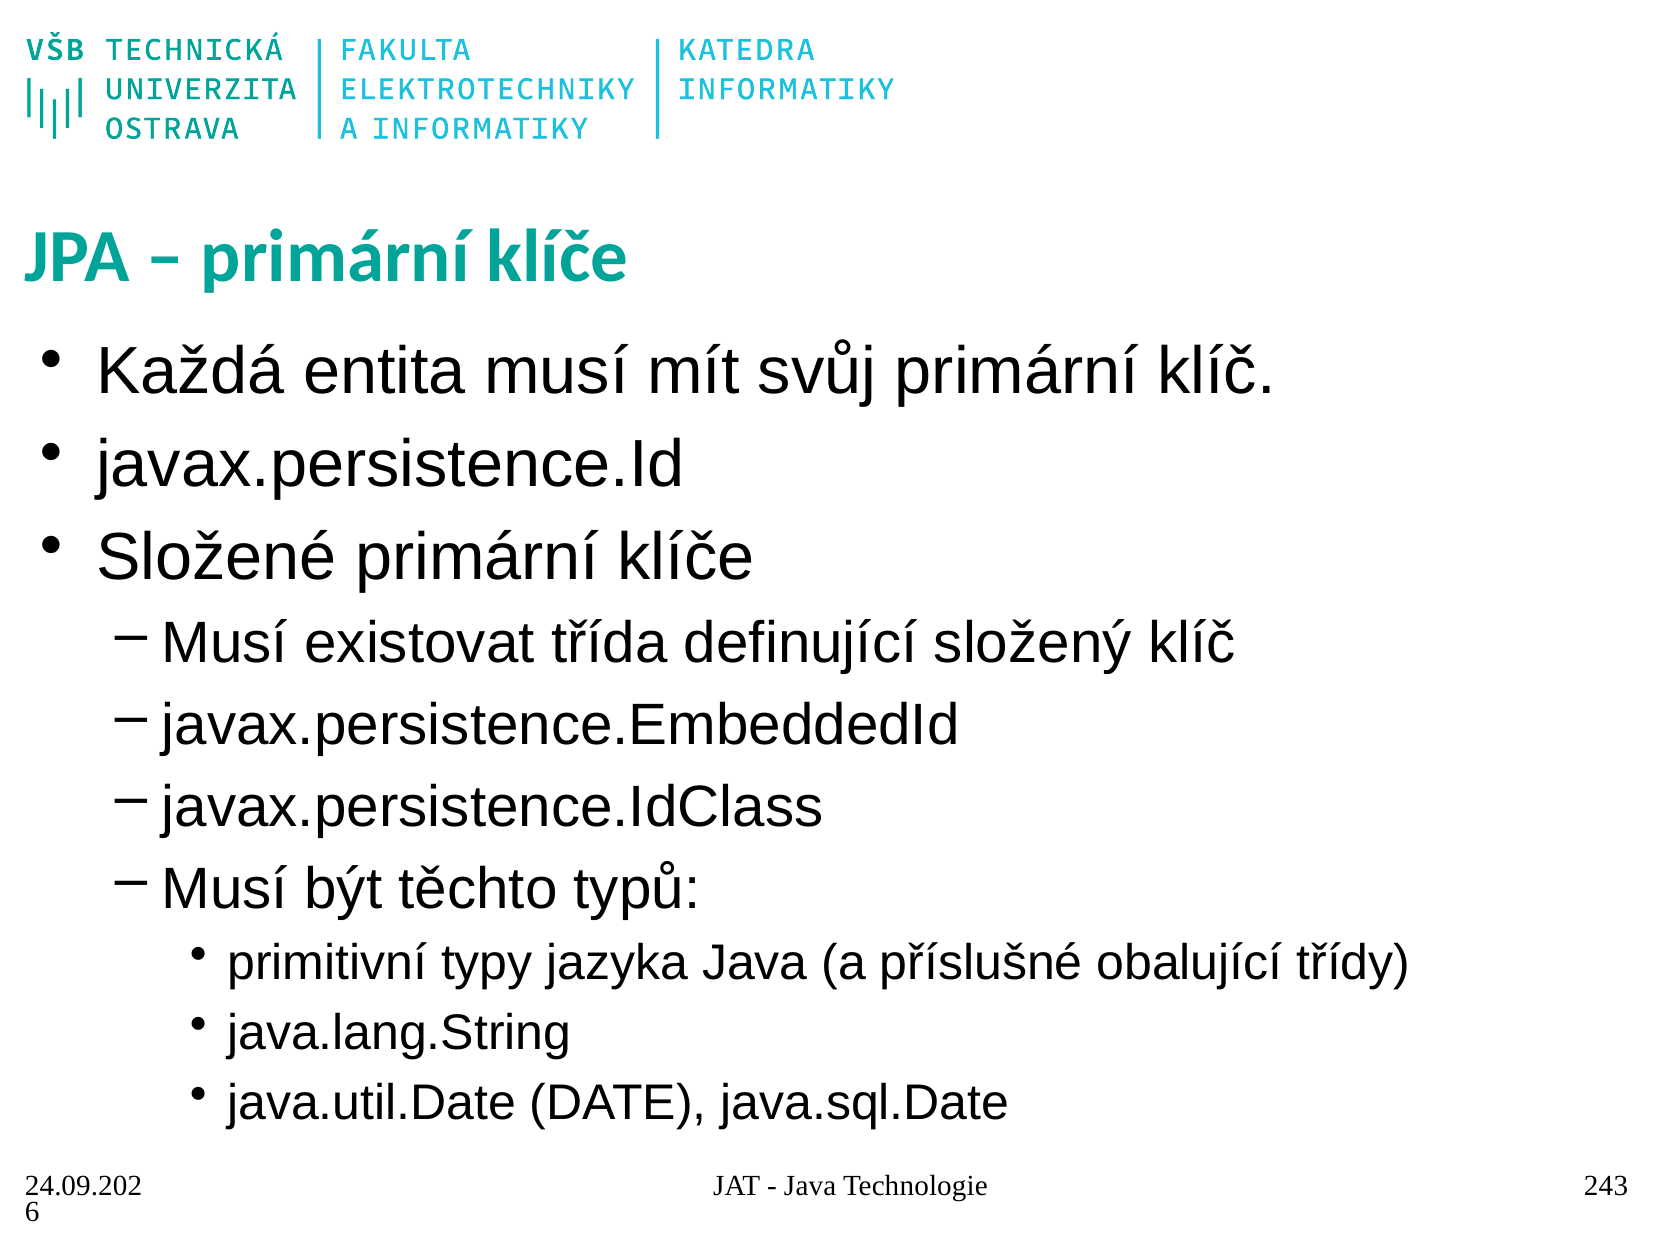

JPA – primární klíče
# Každá entita musí mít svůj primární klíč.
javax.persistence.Id
Složené primární klíče
Musí existovat třída definující složený klíč
javax.persistence.EmbeddedId
javax.persistence.IdClass
Musí být těchto typů:
primitivní typy jazyka Java (a příslušné obalující třídy)
java.lang.String
java.util.Date (DATE), java.sql.Date
JAT - Java Technologie
243